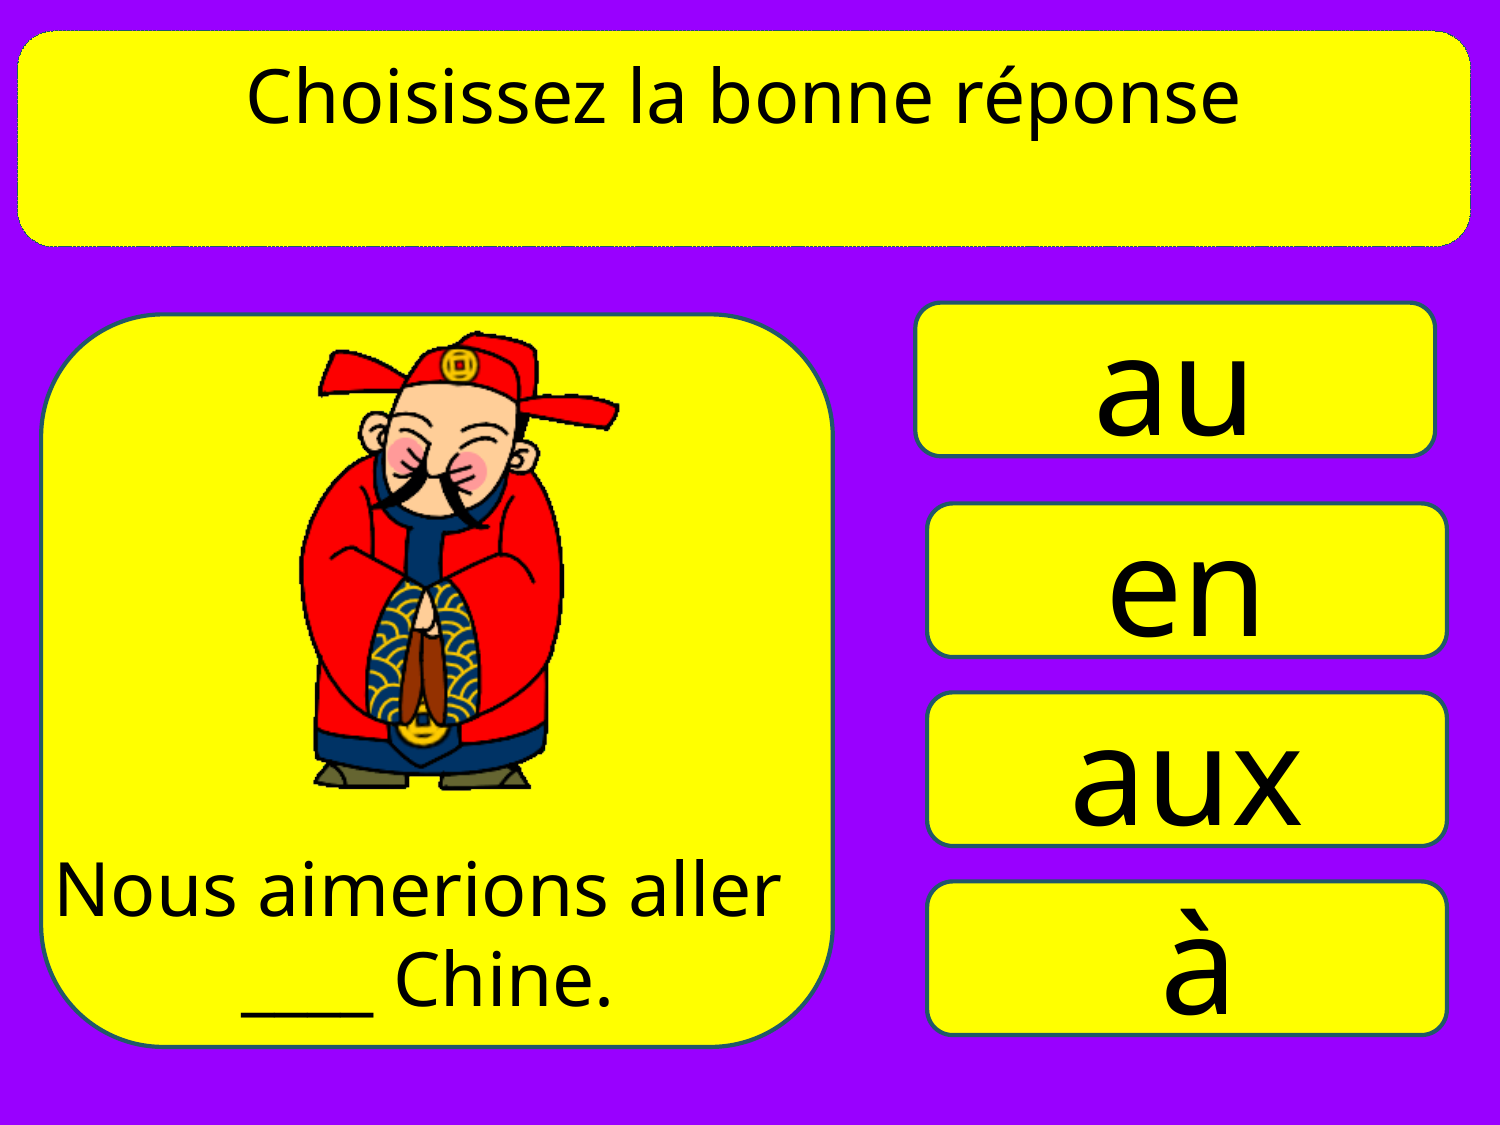

Choisissez la bonne réponse
au
en
aux
Nous aimerions aller
____ Chine.
à